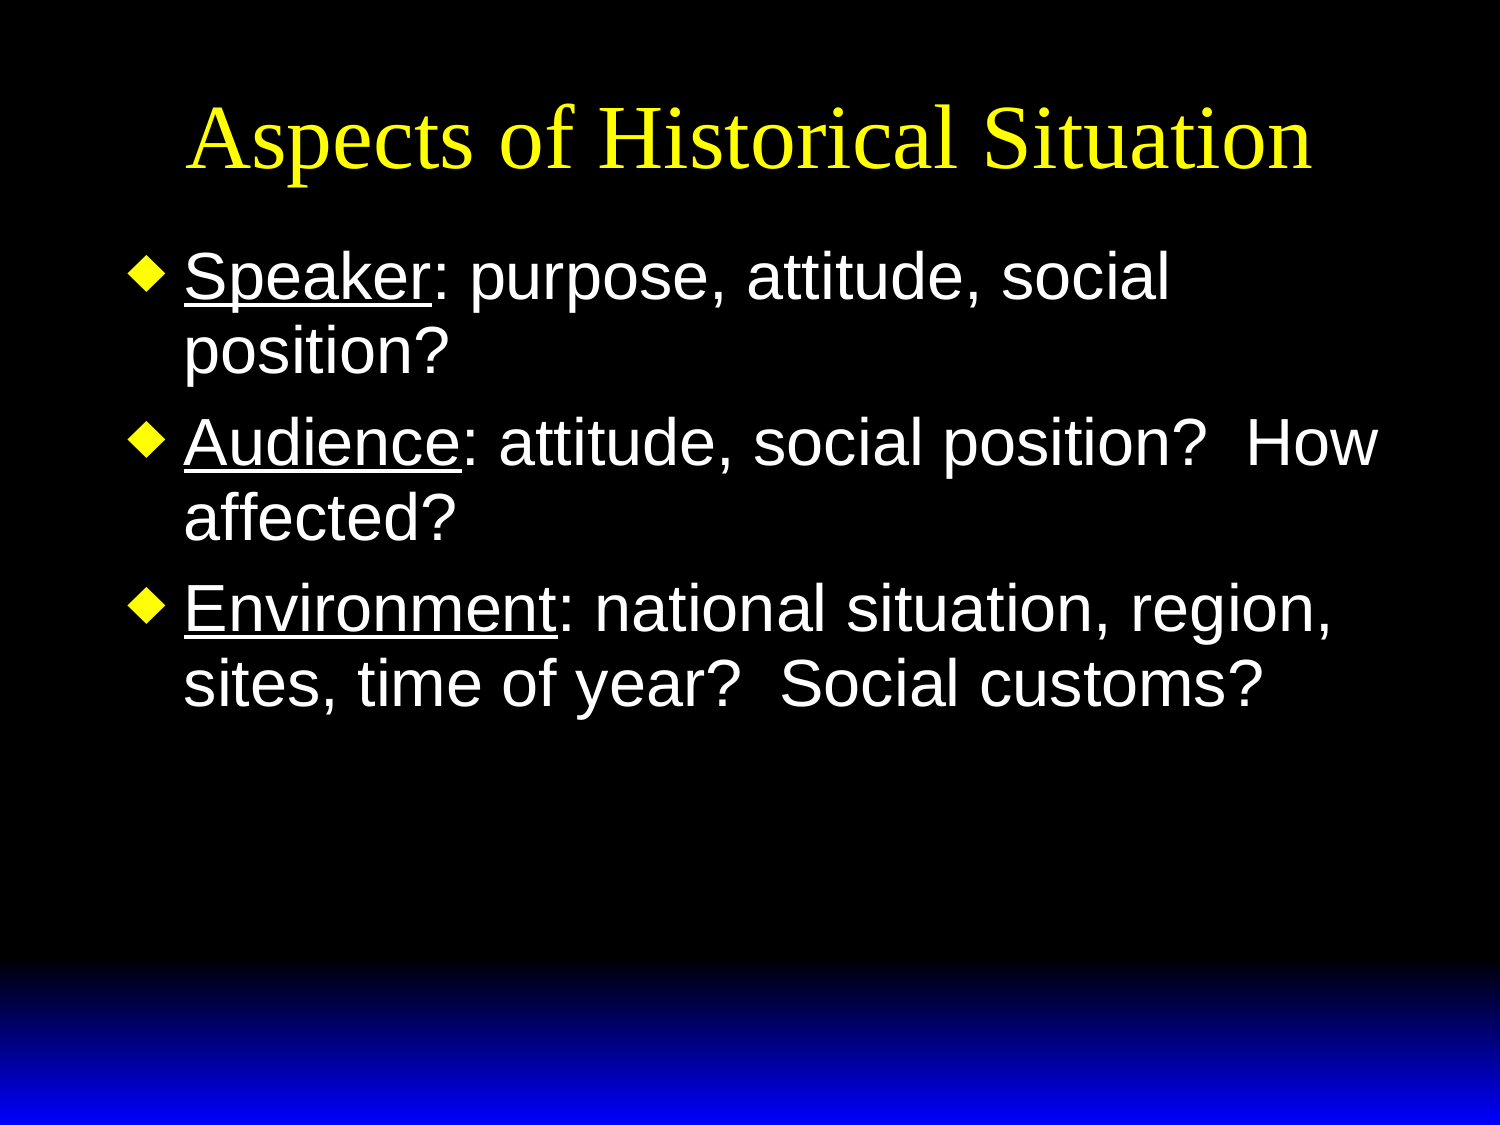

# Aspects of Historical Situation
Speaker: purpose, attitude, social position?
Audience: attitude, social position? How affected?
Environment: national situation, region, sites, time of year? Social customs?